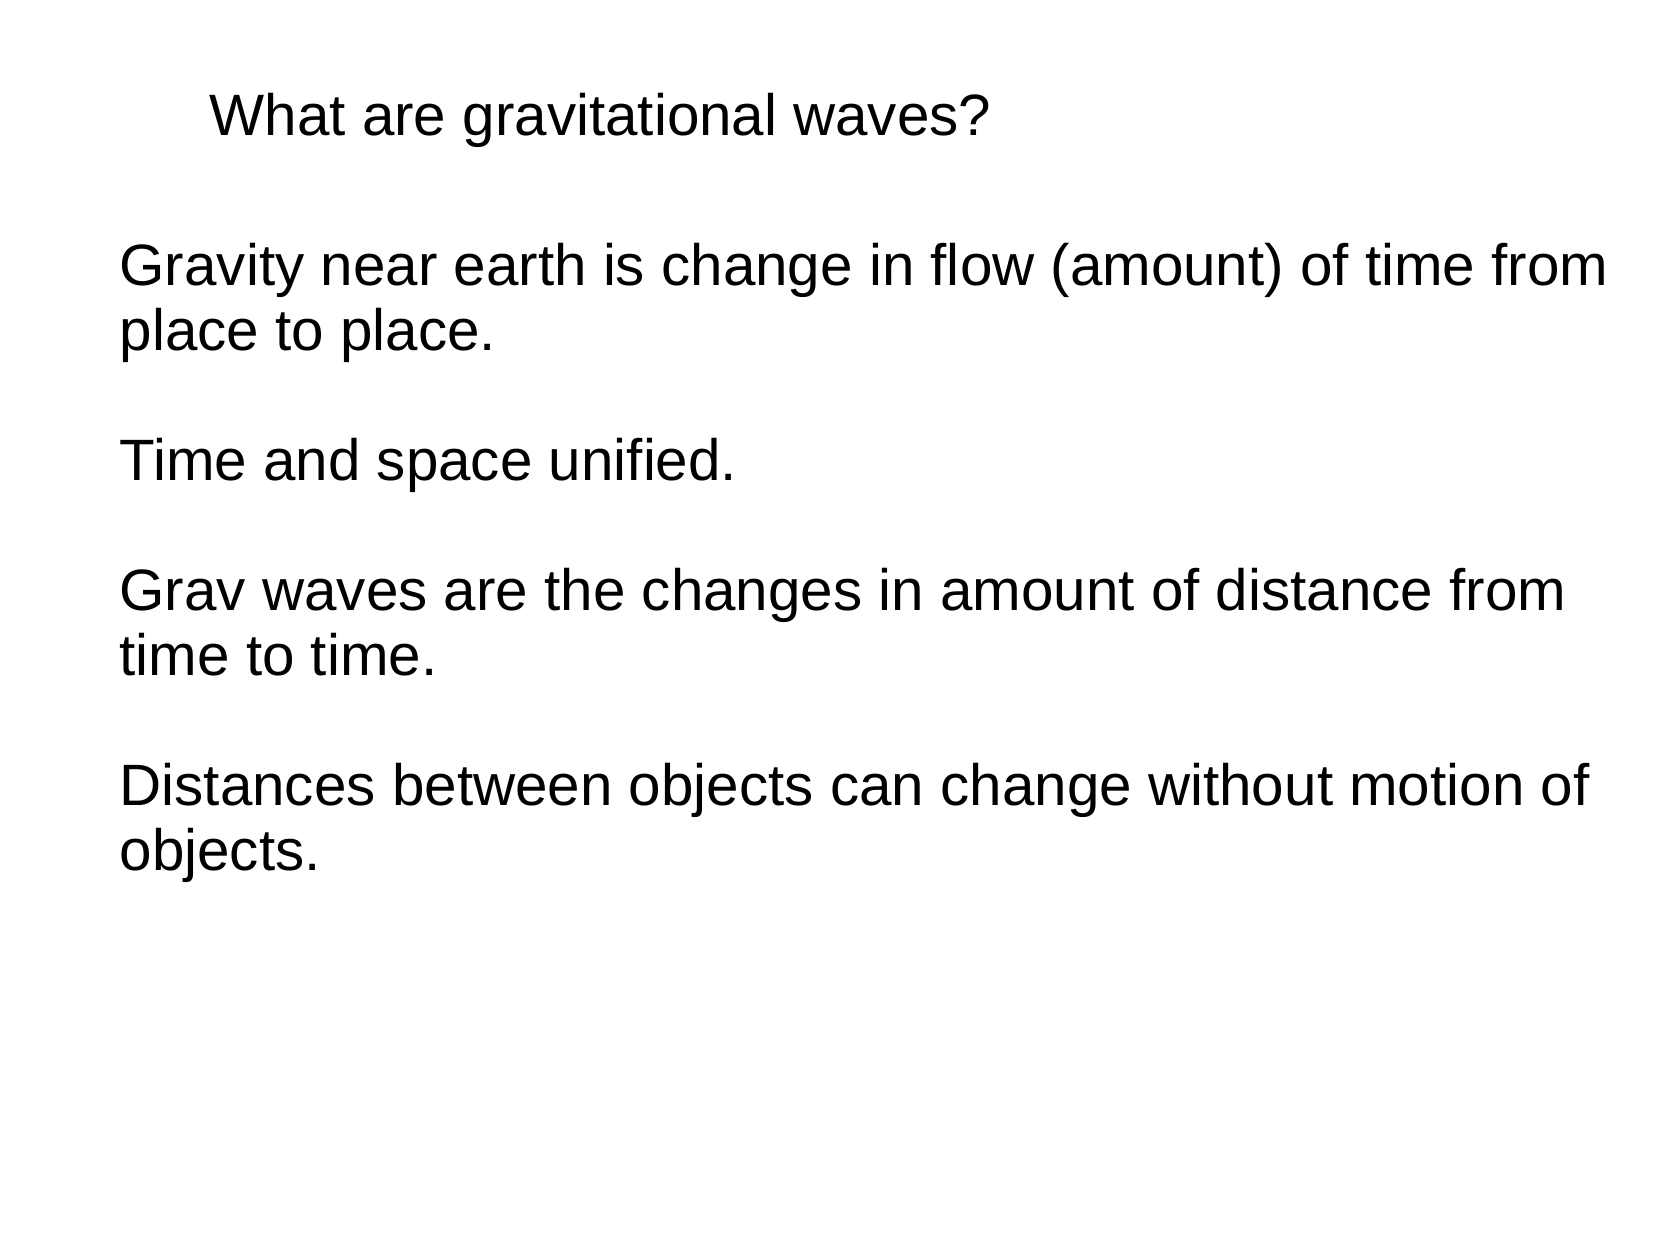

What are gravitational waves?
Gravity near earth is change in flow (amount) of time from
place to place.
Time and space unified.
Grav waves are the changes in amount of distance from
time to time.
Distances between objects can change without motion of
objects.